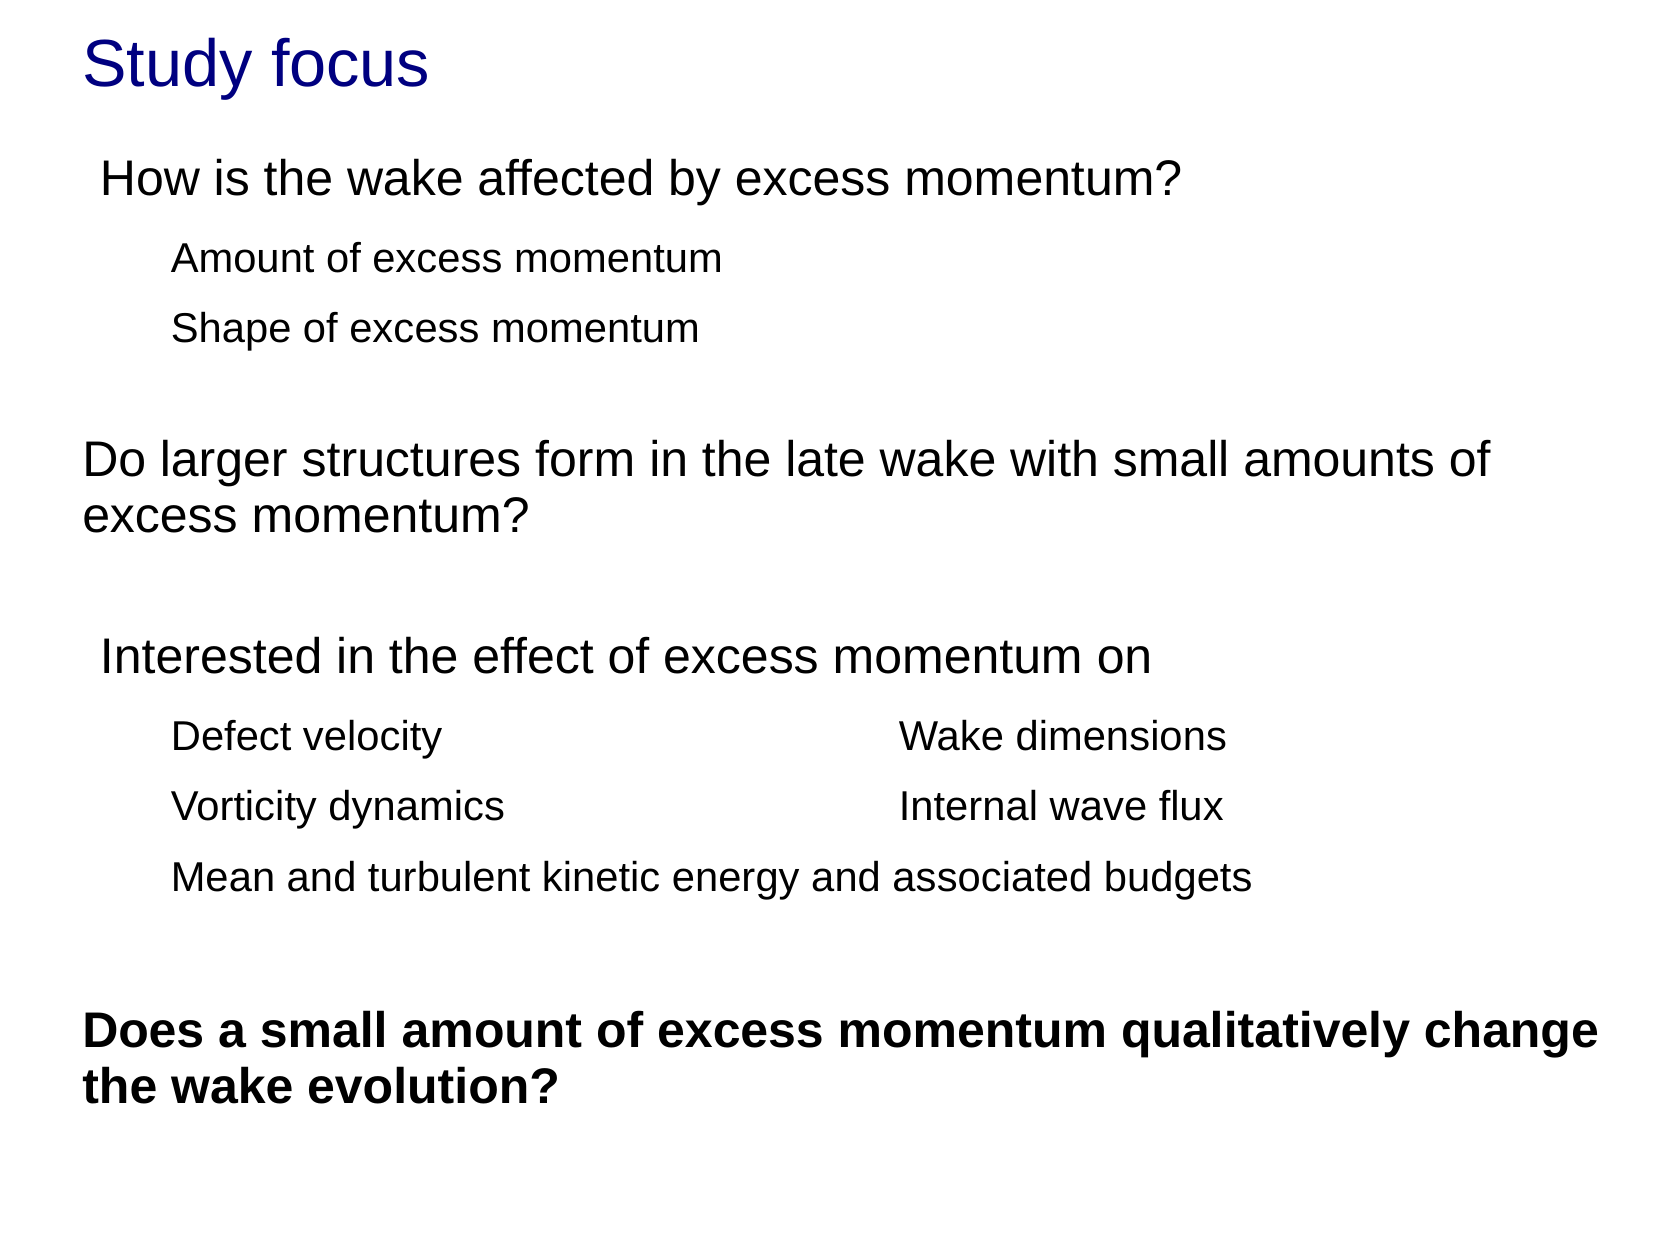

# Study focus
How is the wake affected by excess momentum?
Amount of excess momentum
Shape of excess momentum
Do larger structures form in the late wake with small amounts of excess momentum?
Interested in the effect of excess momentum on
Defect velocity 						Wake dimensions
Vorticity dynamics						Internal wave flux
Mean and turbulent kinetic energy and associated budgets
Does a small amount of excess momentum qualitatively change the wake evolution?